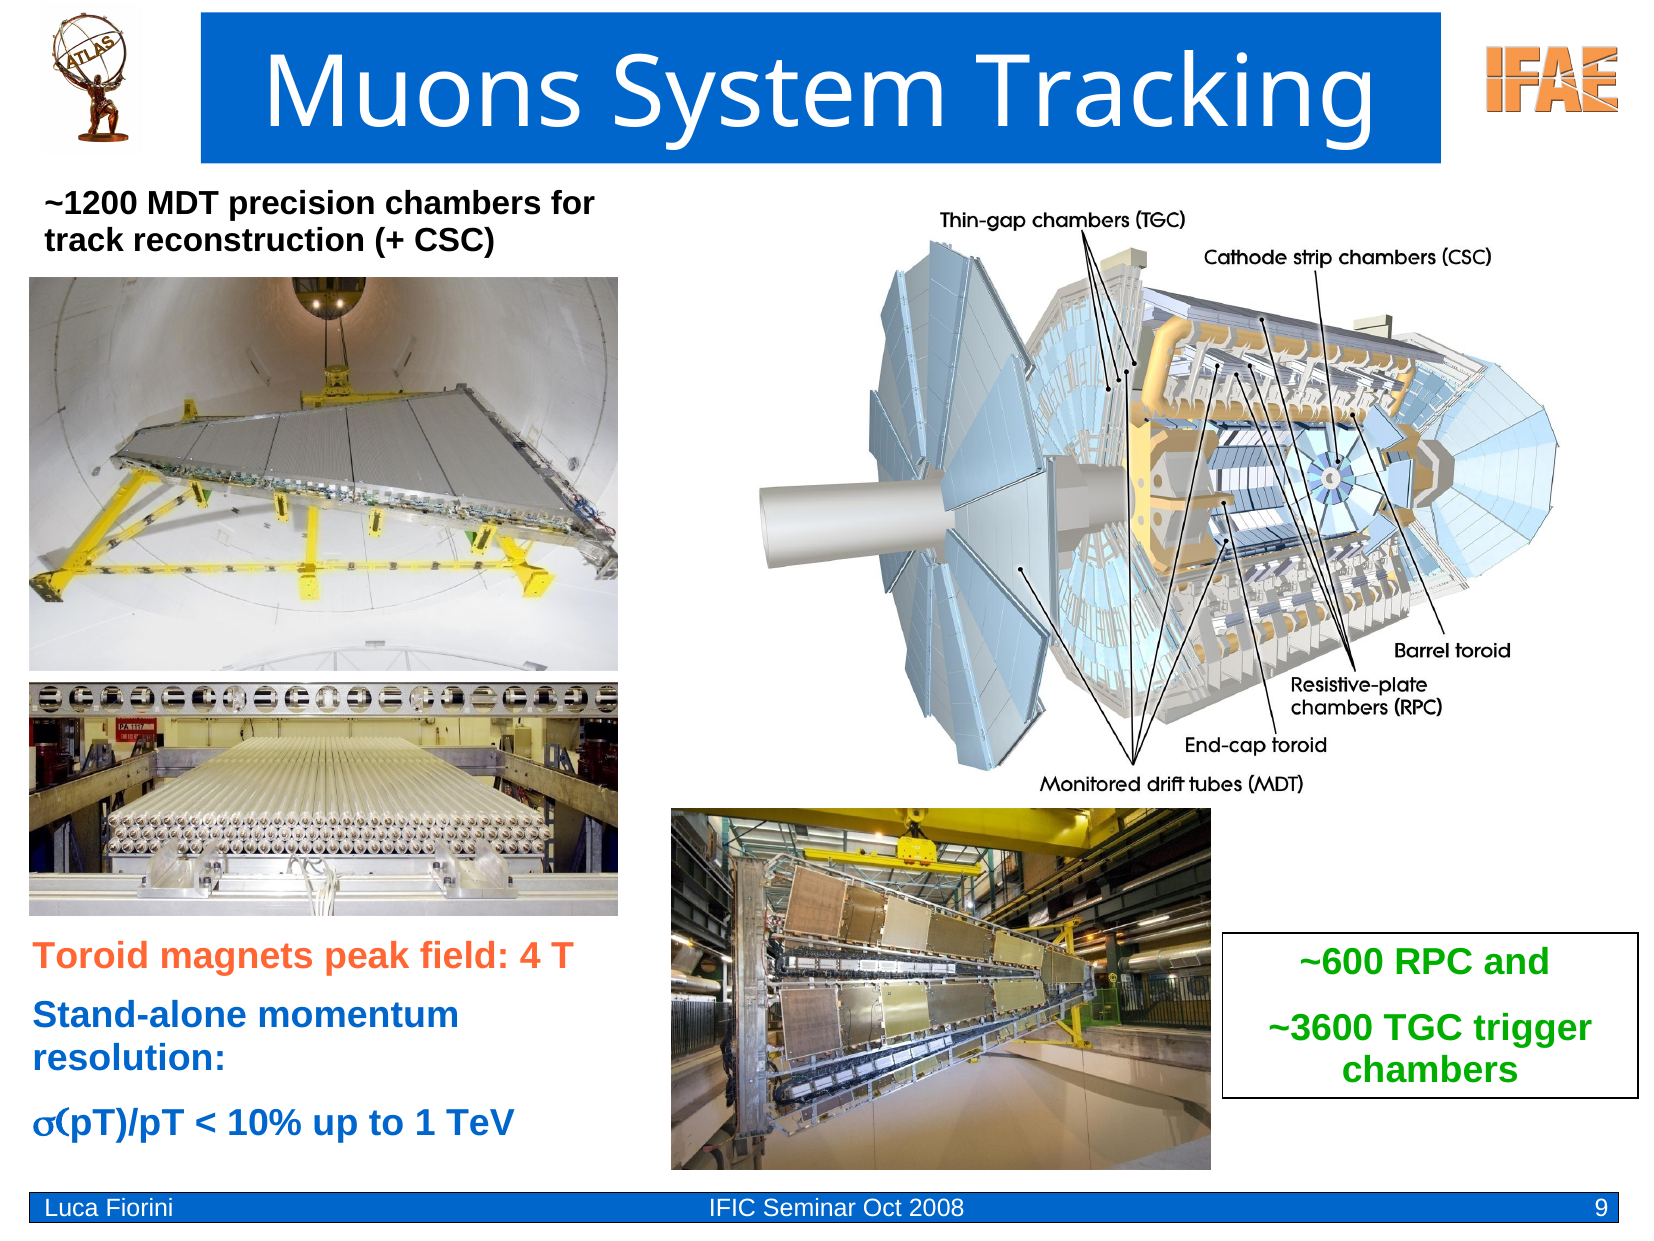

Muons System Tracking
~1200 MDT precision chambers for track reconstruction (+ CSC)
Toroid magnets peak field: 4 T
~600 RPC and
~3600 TGC trigger chambers
Stand-alone momentum resolution:
s(pT)/pT < 10% up to 1 TeV
Luca Fiorini								IFIC Seminar Oct 2008									9